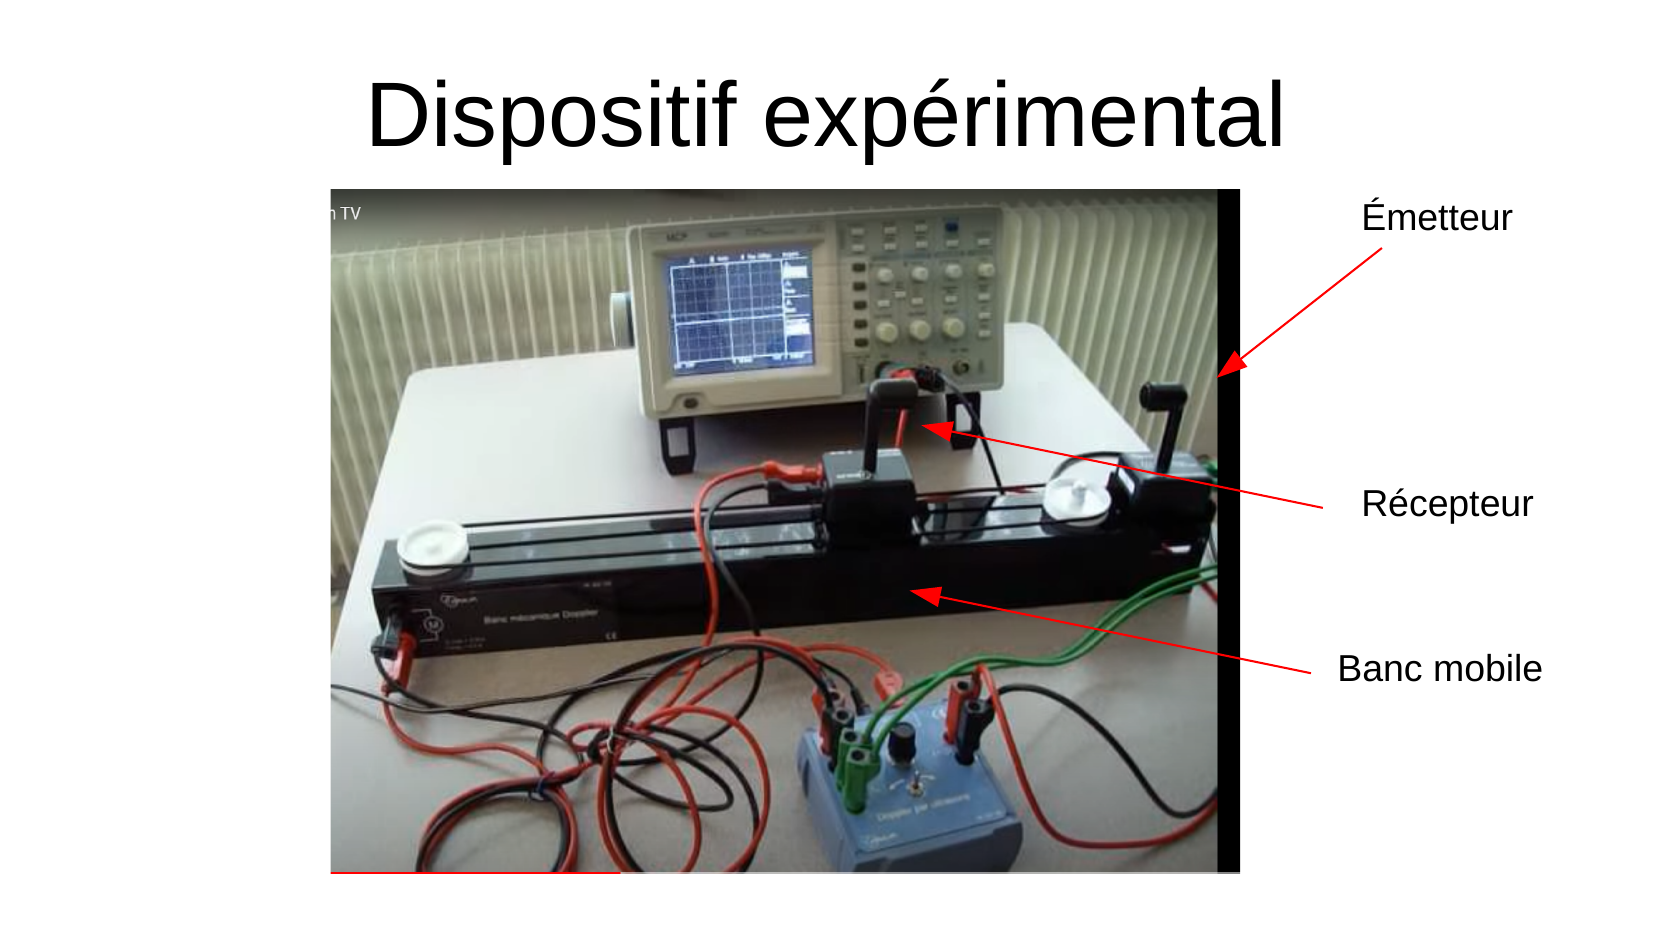

# Dispositif expérimental
Émetteur
Récepteur
Banc mobile